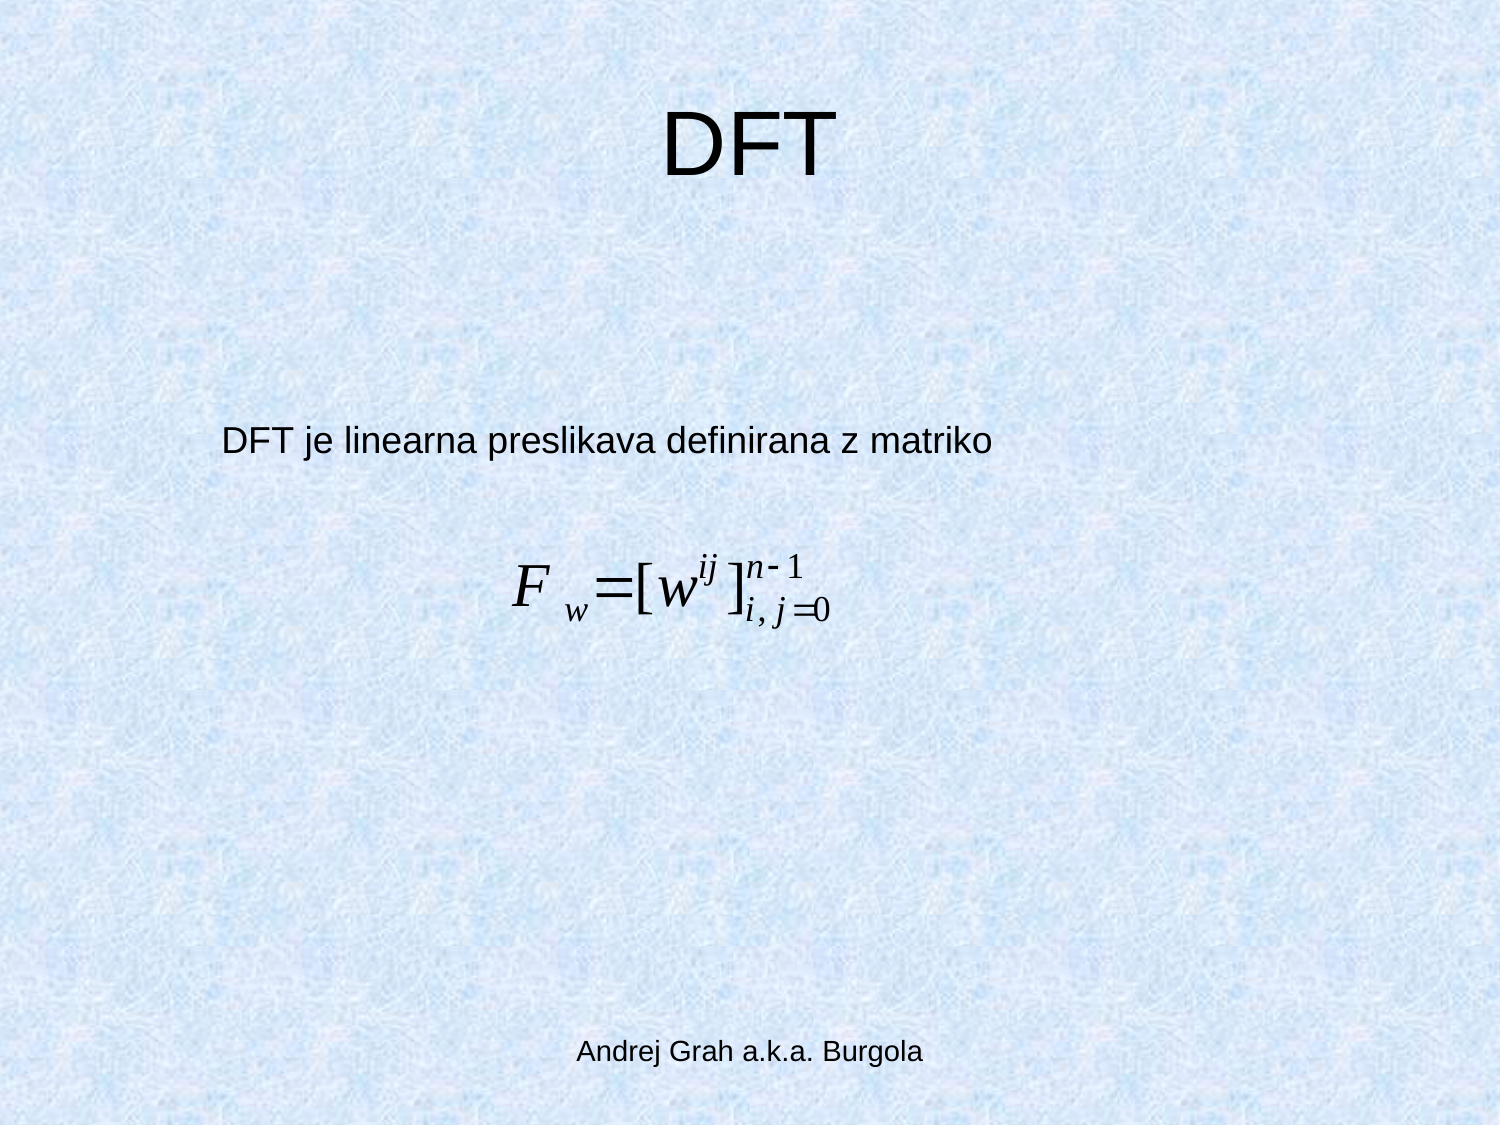

# DFT
DFT je linearna preslikava definirana z matriko
Andrej Grah a.k.a. Burgola